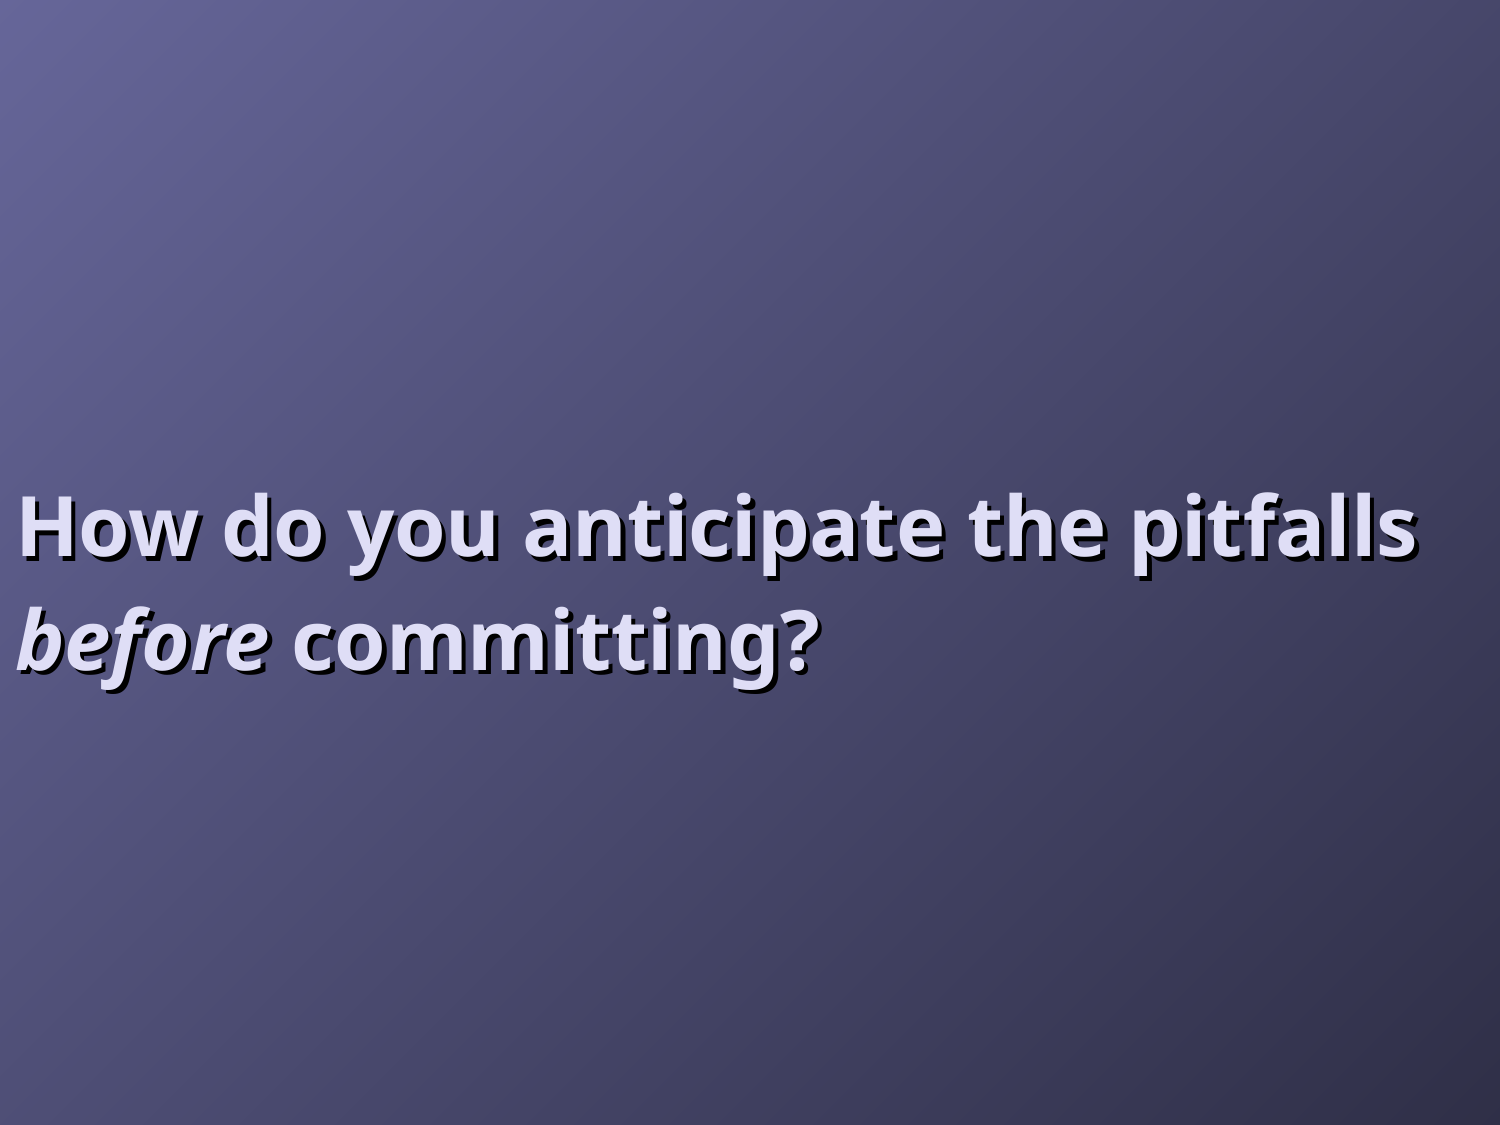

# How do you anticipate the pitfalls before committing?